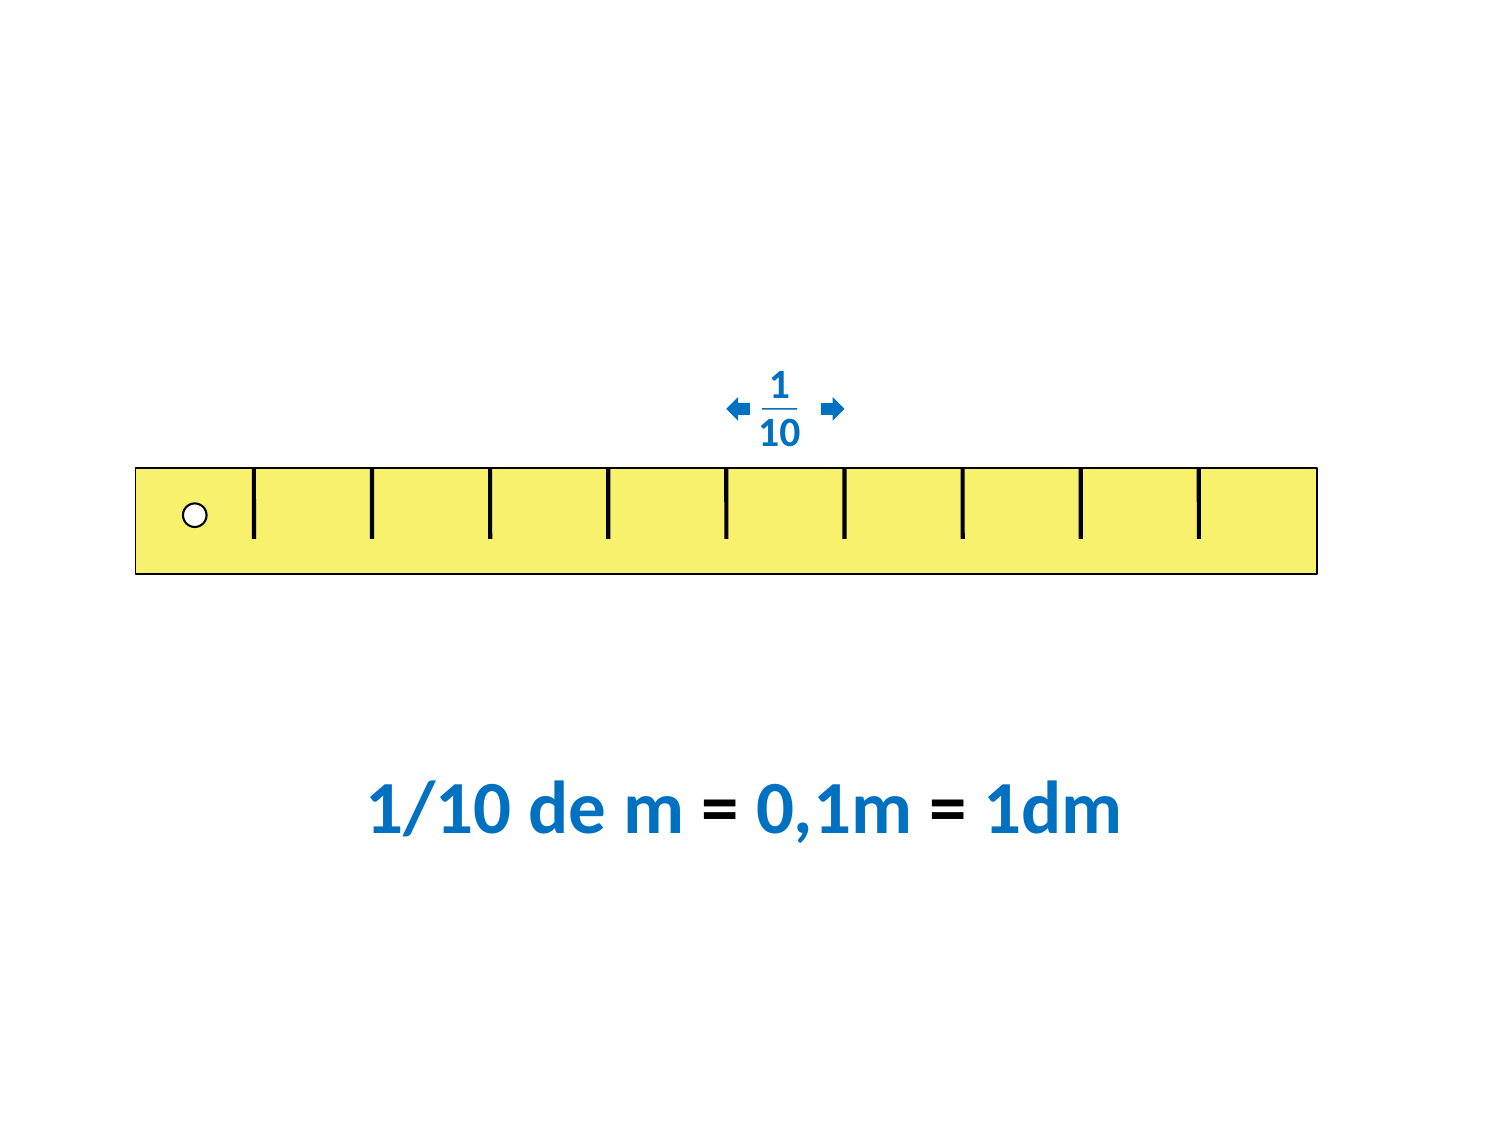

1
10
1/10 de m = 0,1m = 1dm